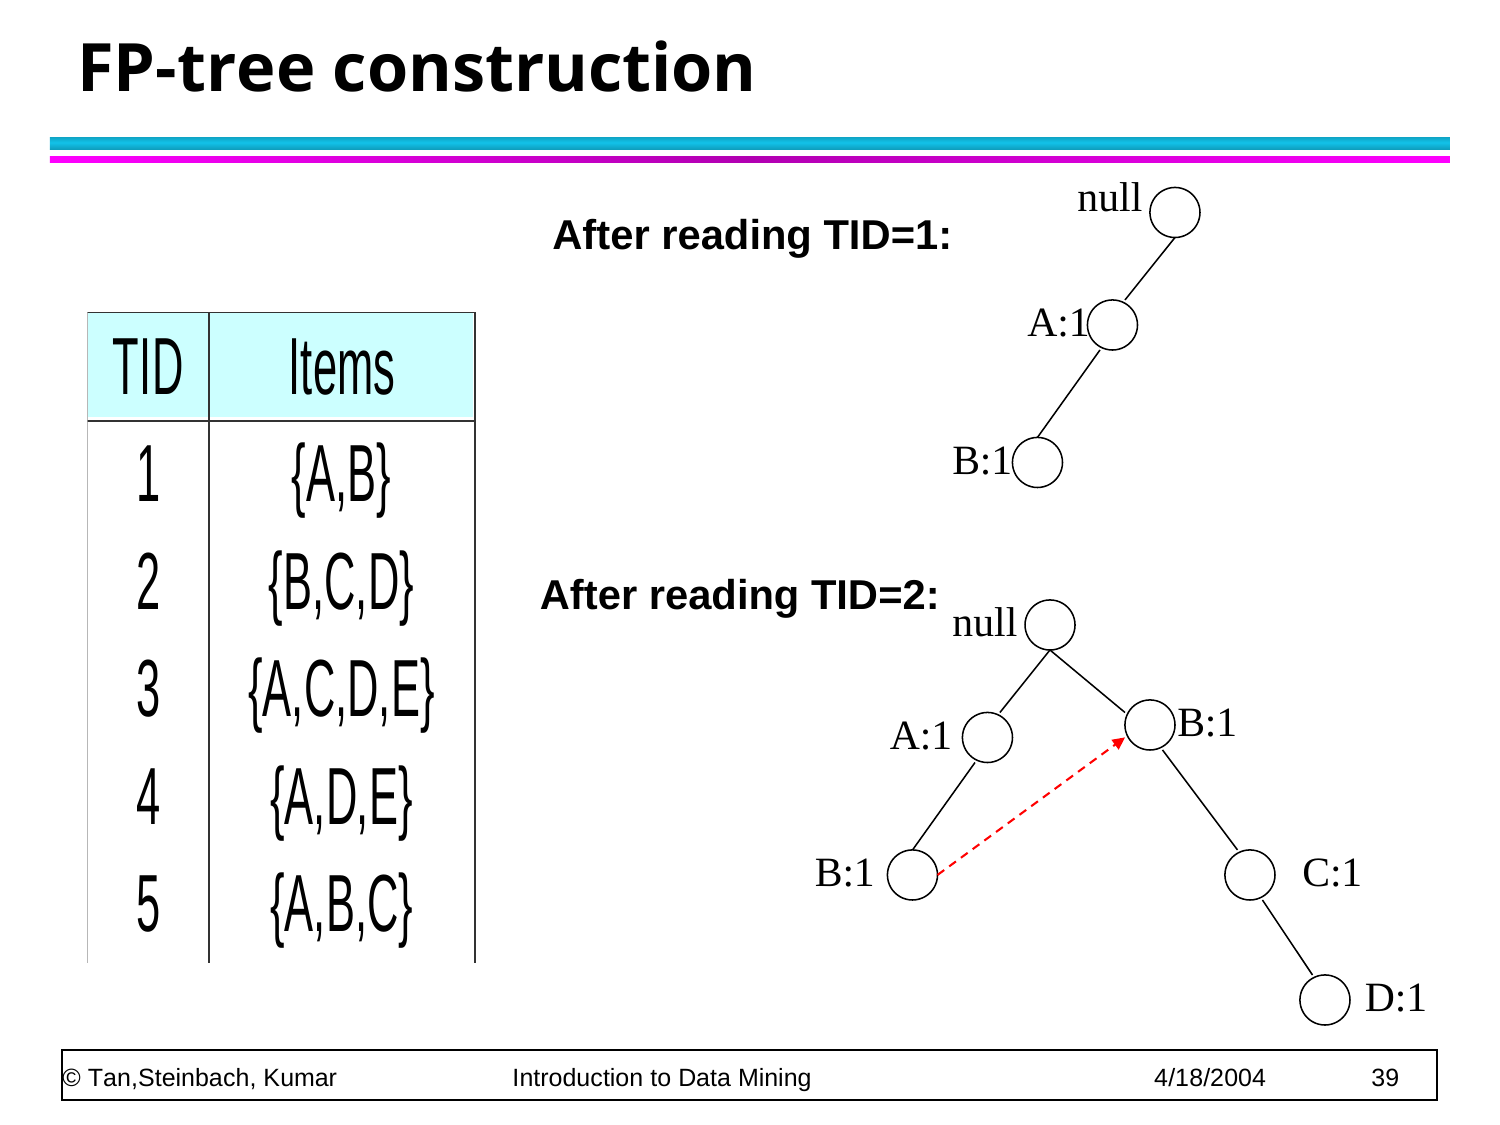

# FP-tree construction
null
After reading TID=1:
A:1
B:1
After reading TID=2:
null
B:1
A:1
B:1
C:1
D:1